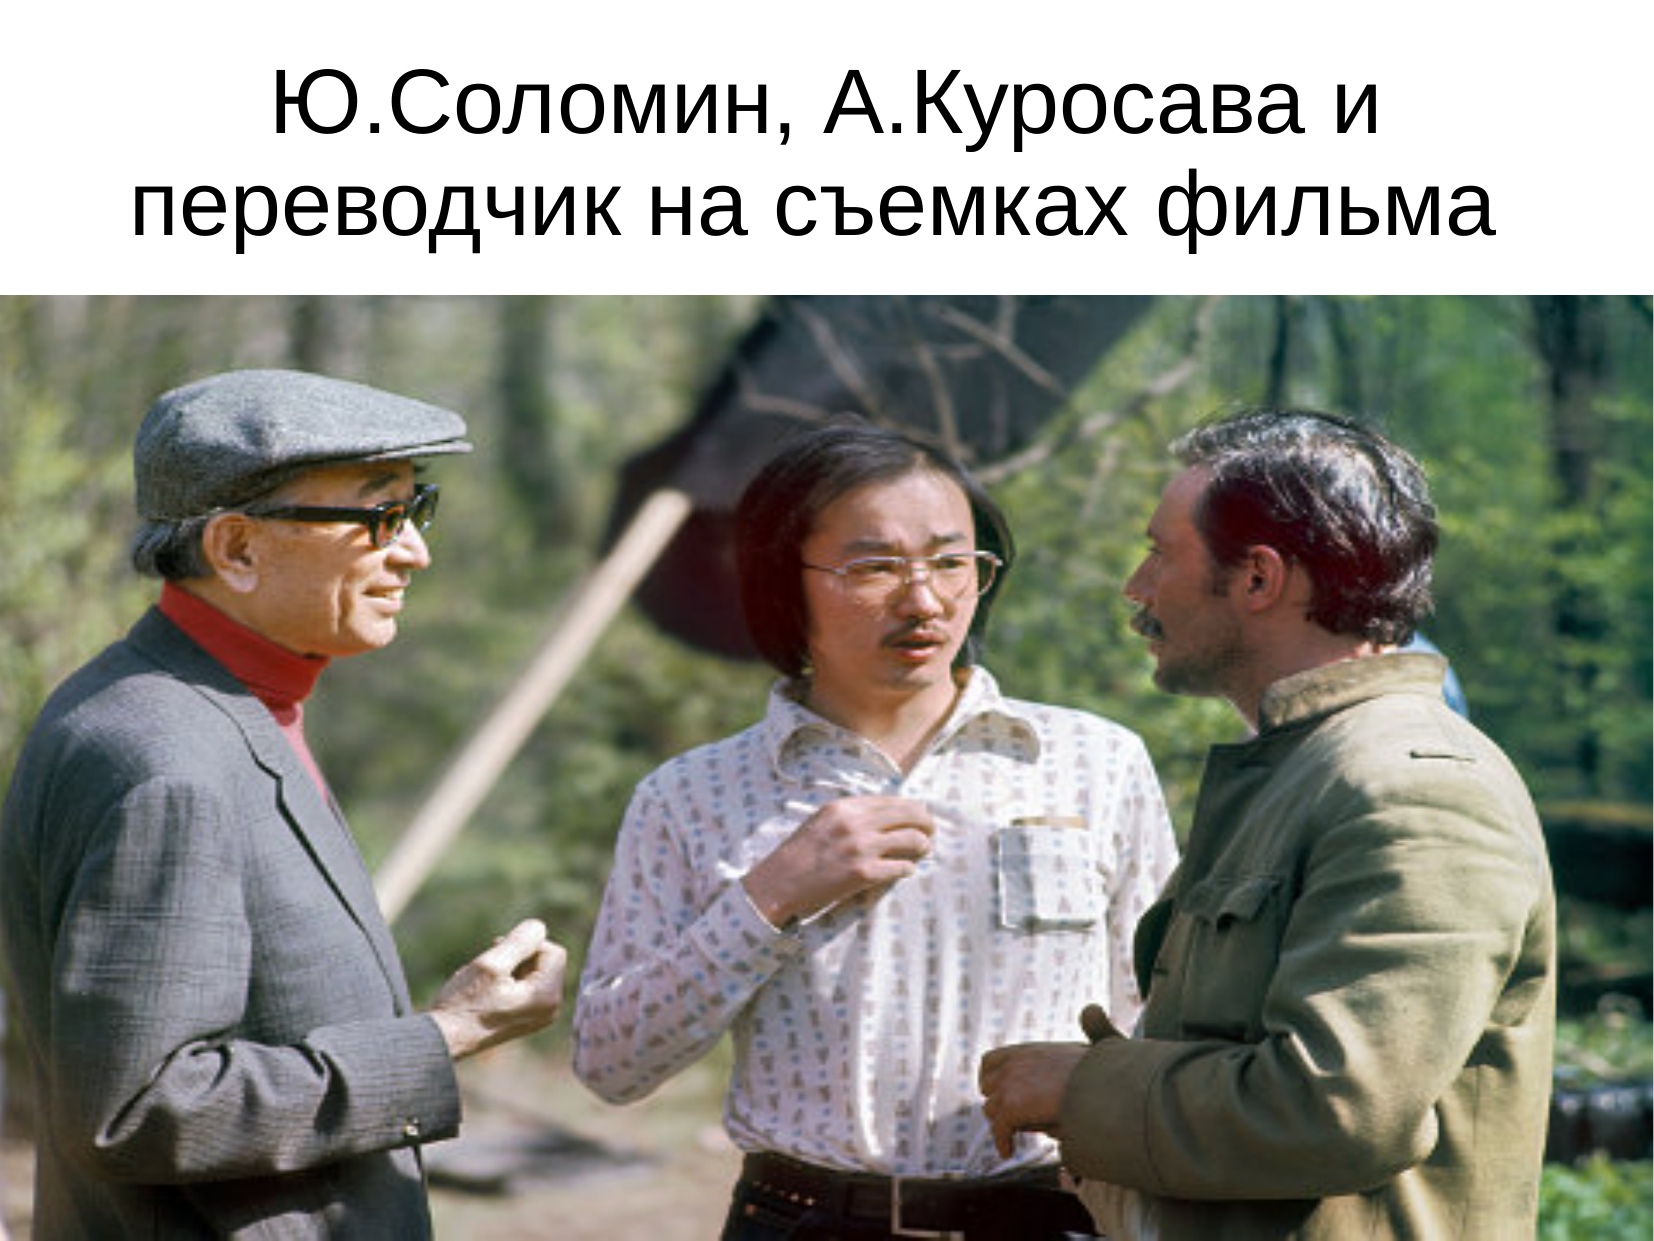

# Ю.Соломин, А.Куросава и переводчик на съемках фильма